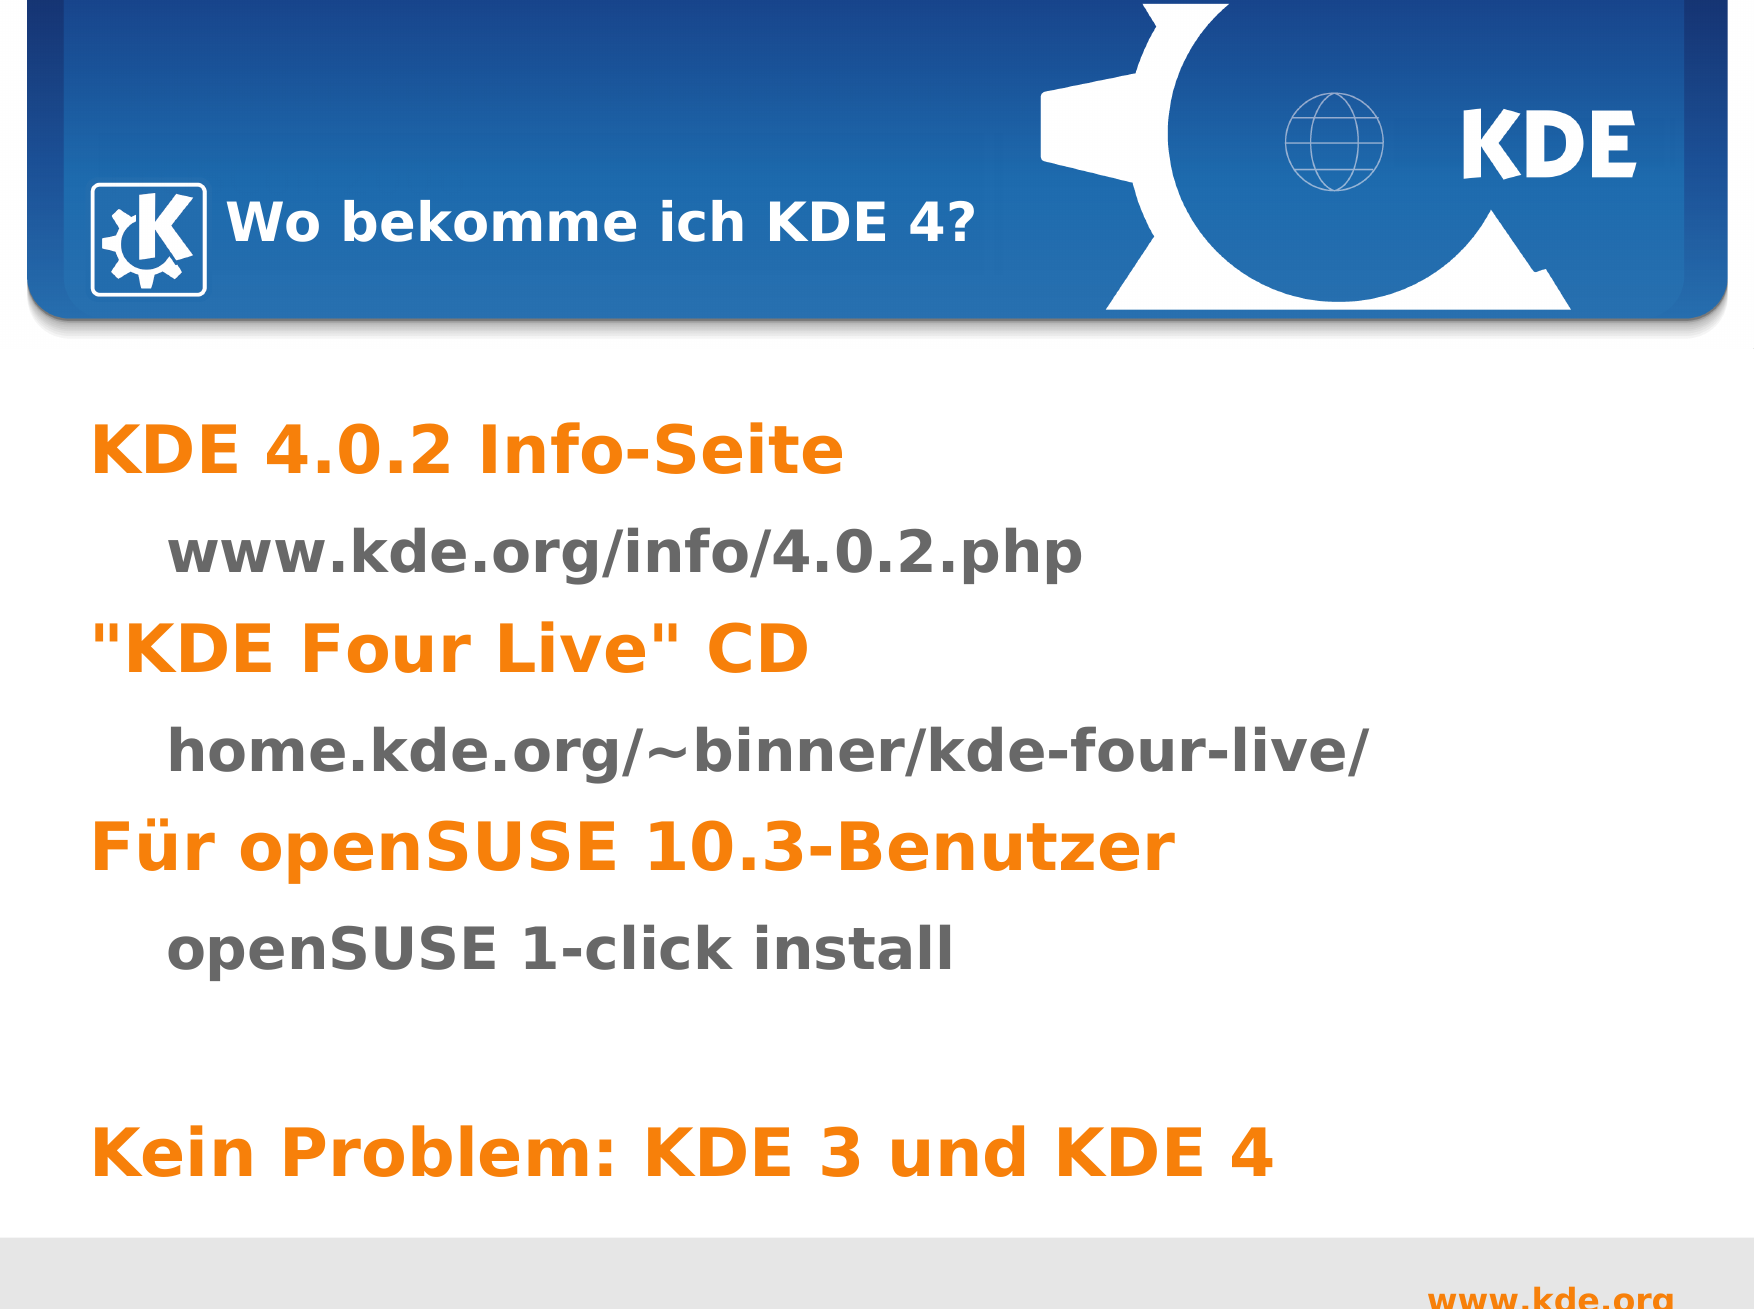

# Wo bekomme ich KDE 4?
KDE 4.0.2 Info-Seite
www.kde.org/info/4.0.2.php
"KDE Four Live" CD
home.kde.org/~binner/kde-four-live/
Für openSUSE 10.3-Benutzer
openSUSE 1-click install
Kein Problem: KDE 3 und KDE 4